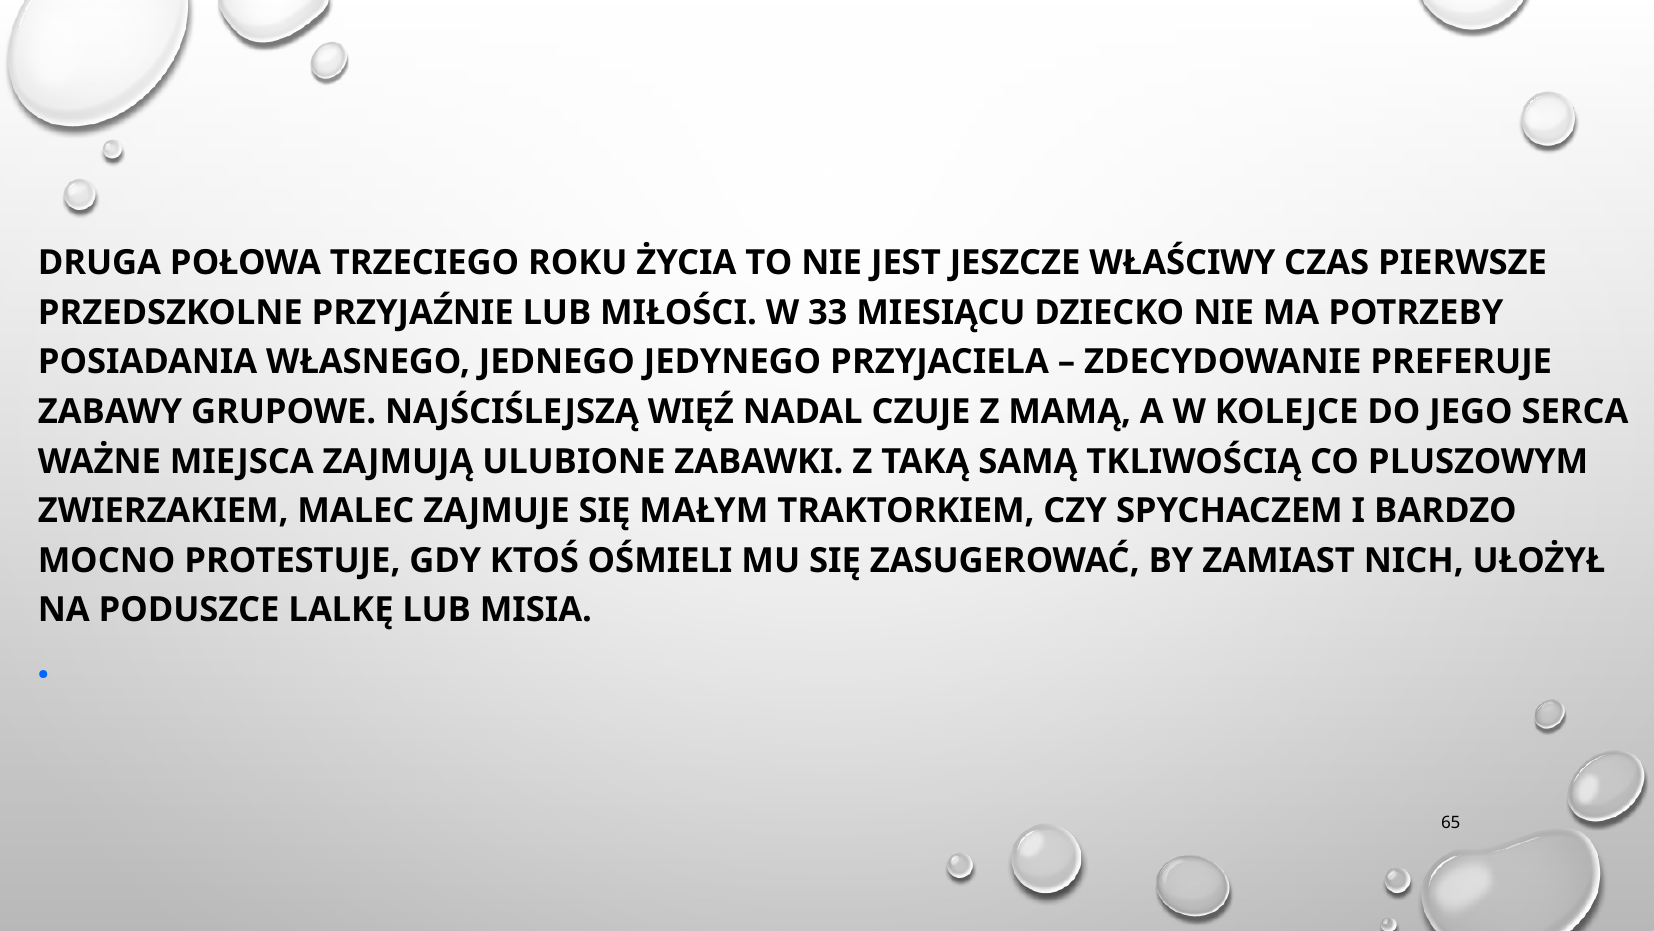

# Druga połowa trzeciego roku życia to nie jest jeszcze właściwy czas pierwsze przedszkolne przyjaźnie lub miłości. W 33 miesiącu dziecko nie ma potrzeby posiadania własnego, jednego jedynego przyjaciela – zdecydowanie preferuje zabawy grupowe. Najściślejszą więź nadal czuje z mamą, a w kolejce do jego serca ważne miejsca zajmują ulubione zabawki. Z taką samą tkliwością co pluszowym zwierzakiem, malec zajmuje się małym traktorkiem, czy spychaczem i bardzo mocno protestuje, gdy ktoś ośmieli mu się zasugerować, by zamiast nich, ułożył na poduszce lalkę lub misia.